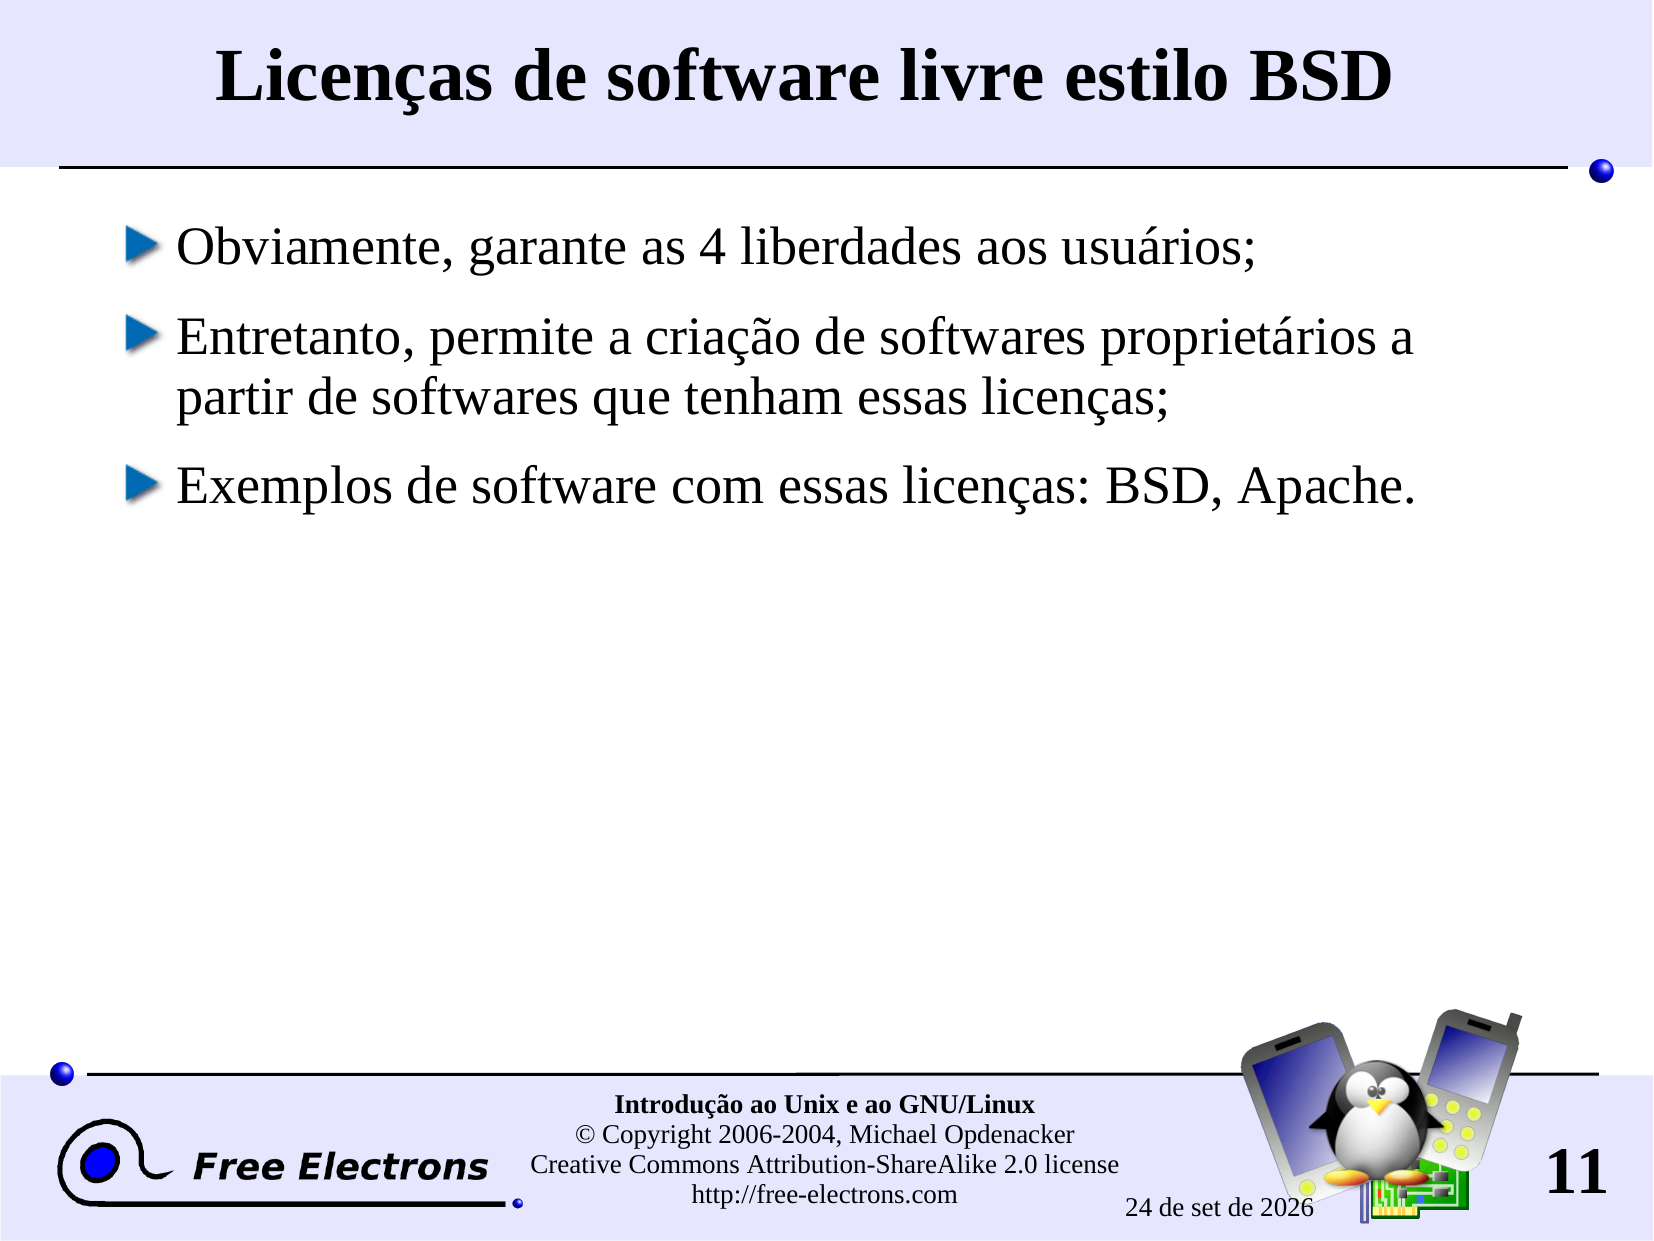

# Licenças de software livre estilo BSD
Obviamente, garante as 4 liberdades aos usuários;
Entretanto, permite a criação de softwares proprietários a partir de softwares que tenham essas licenças;
Exemplos de software com essas licenças: BSD, Apache.